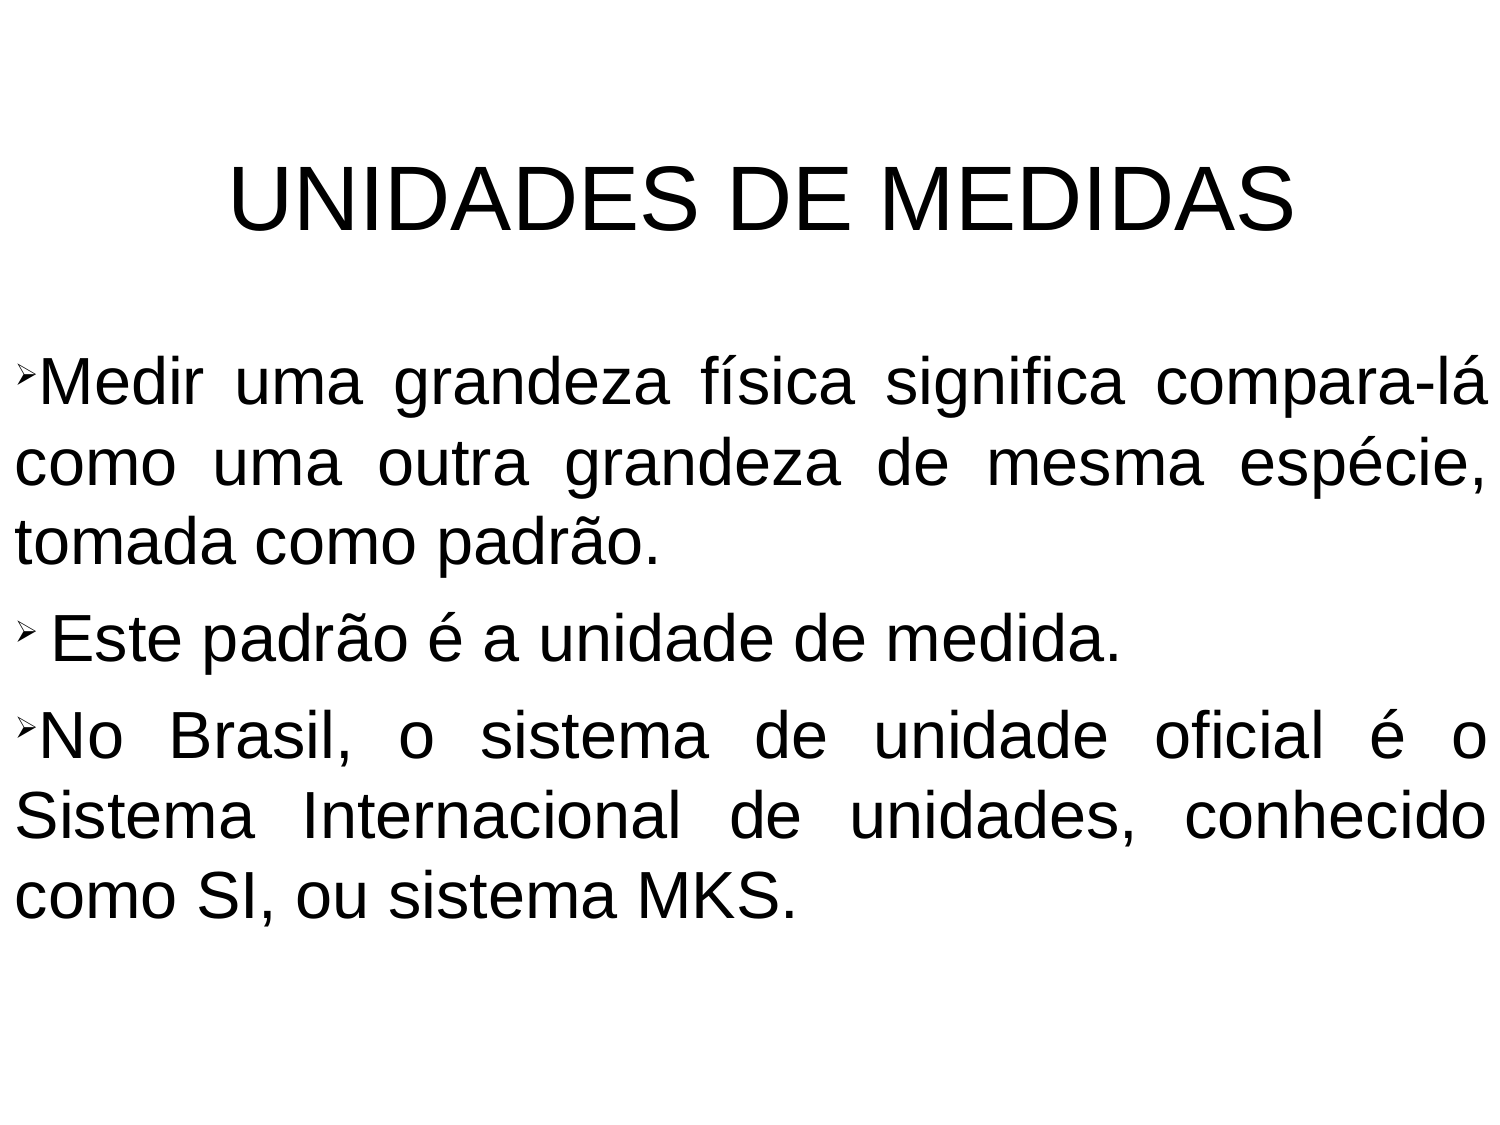

# UNIDADES DE MEDIDAS
Medir uma grandeza física significa compara-lá como uma outra grandeza de mesma espécie, tomada como padrão.
Este padrão é a unidade de medida.
No Brasil, o sistema de unidade oficial é o Sistema Internacional de unidades, conhecido como SI, ou sistema MKS.